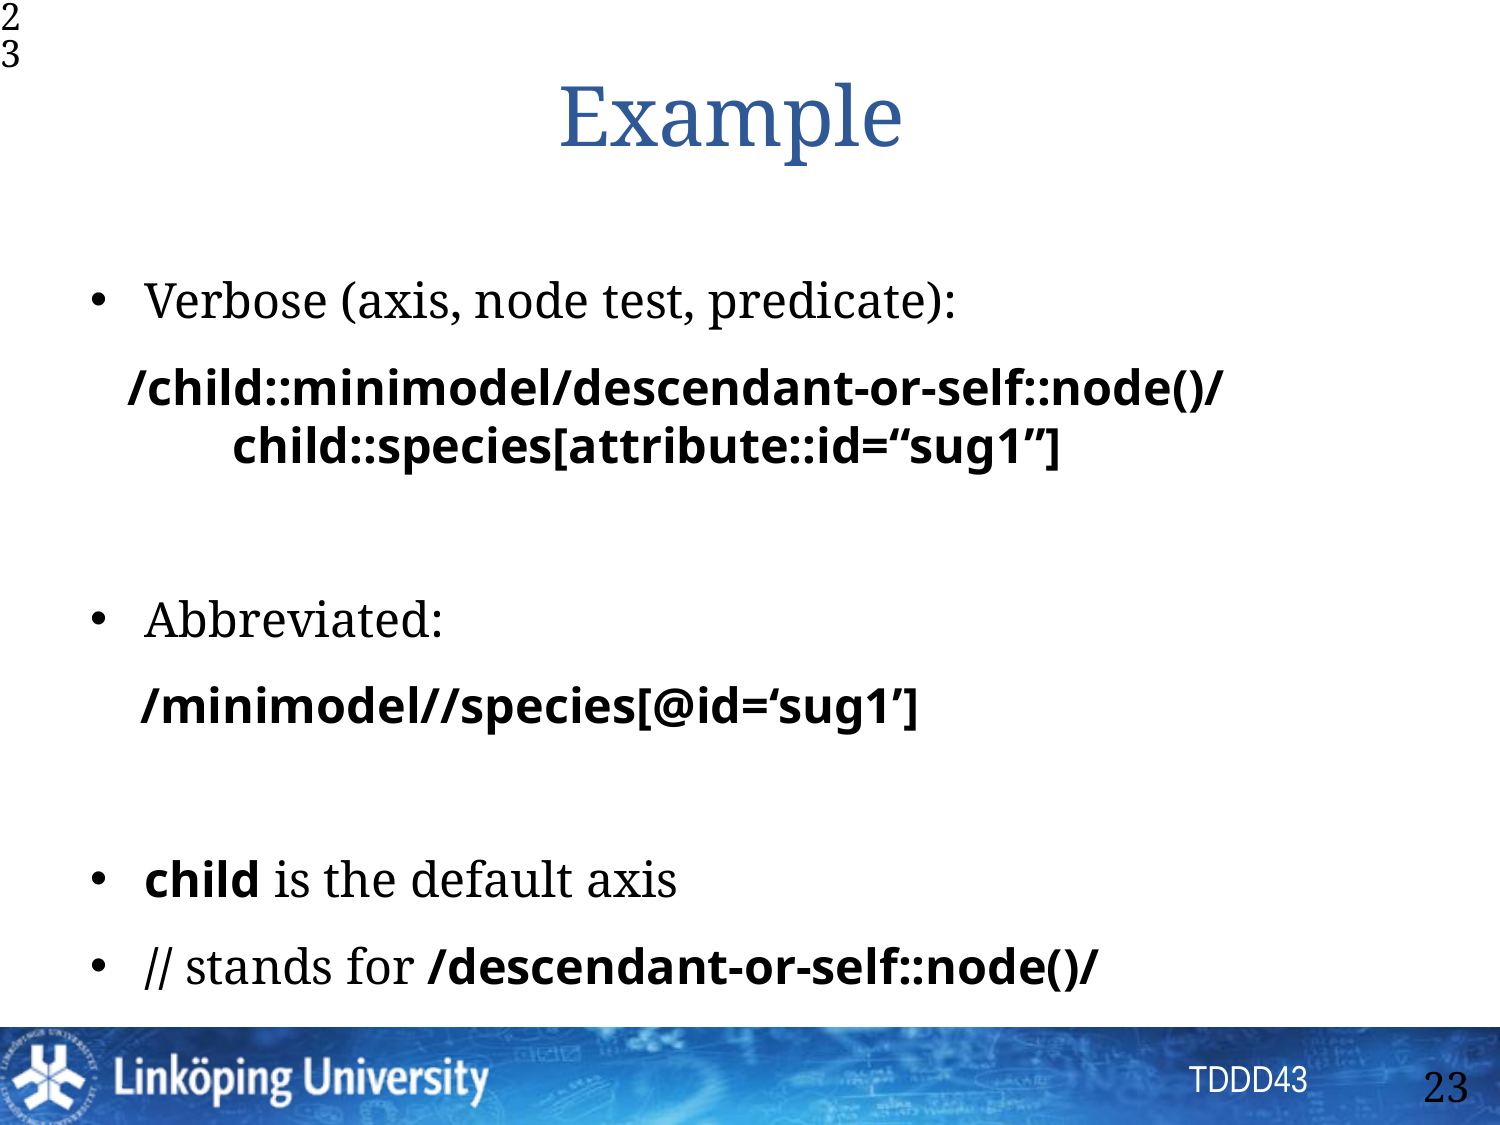

# Example
Verbose (axis, node test, predicate):
 /child::minimodel/descendant-or-self::node()/
 	child::species[attribute::id=“sug1”]
Abbreviated:
 /minimodel//species[@id=‘sug1’]
child is the default axis
// stands for /descendant-or-self::node()/